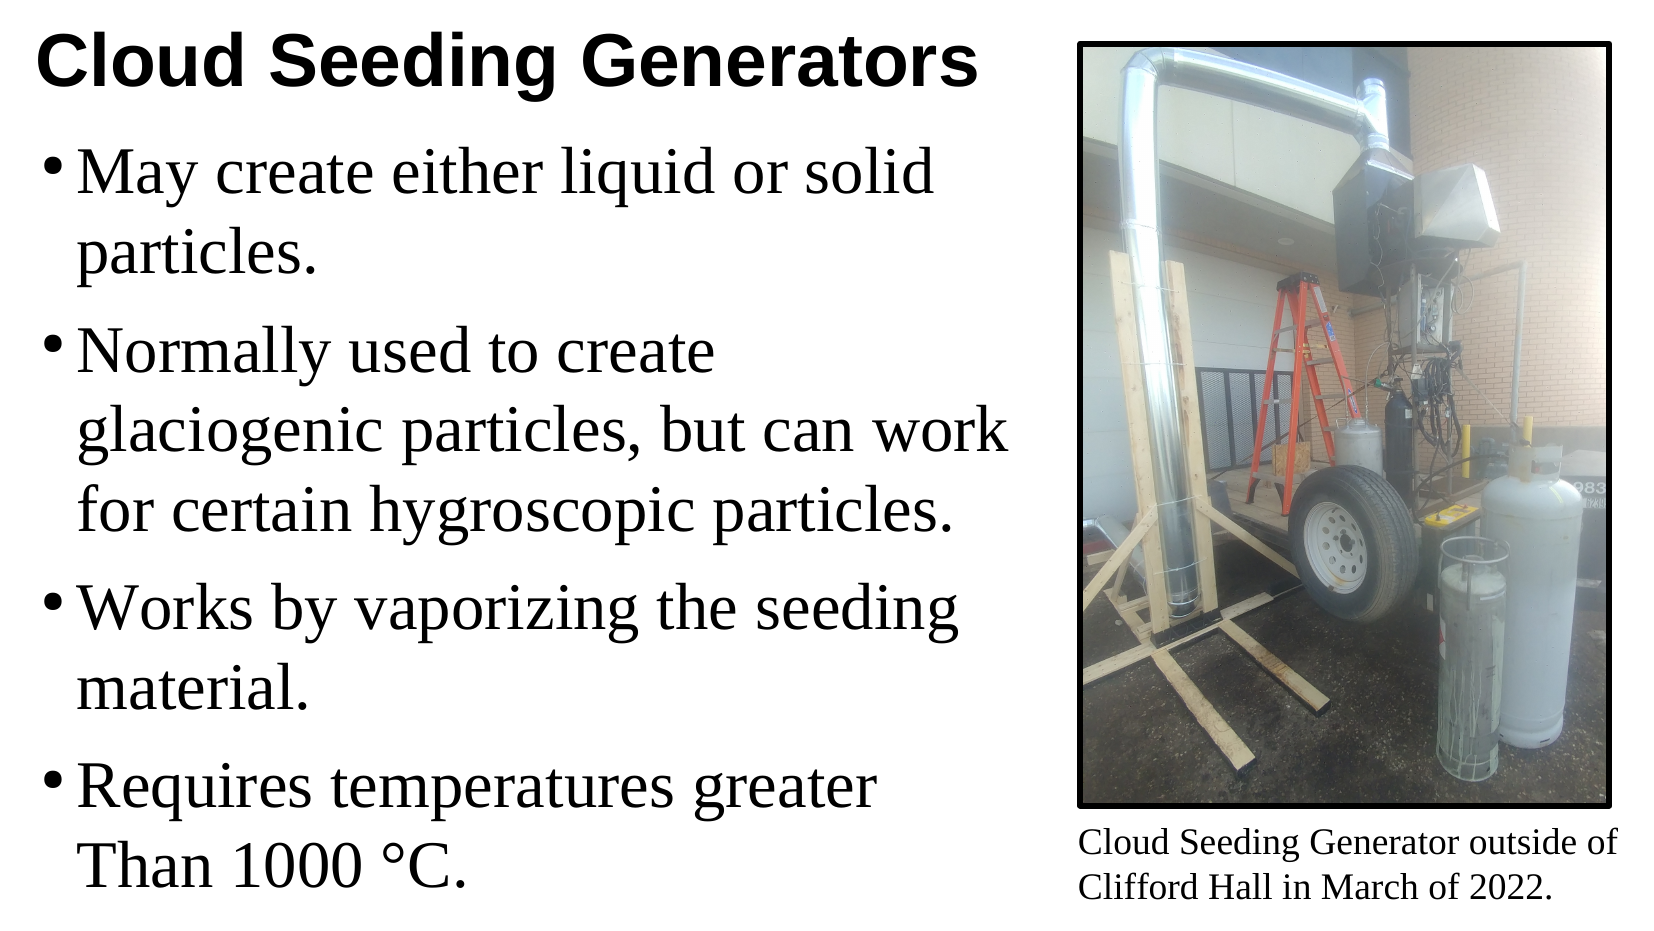

# Cloud Seeding Generators
May create either liquid or solid particles.
Normally used to create glaciogenic particles, but can work for certain hygroscopic particles.
Works by vaporizing the seeding material.
Requires temperatures greater Than 1000 °C.
Cloud Seeding Generator outside of Clifford Hall in March of 2022.